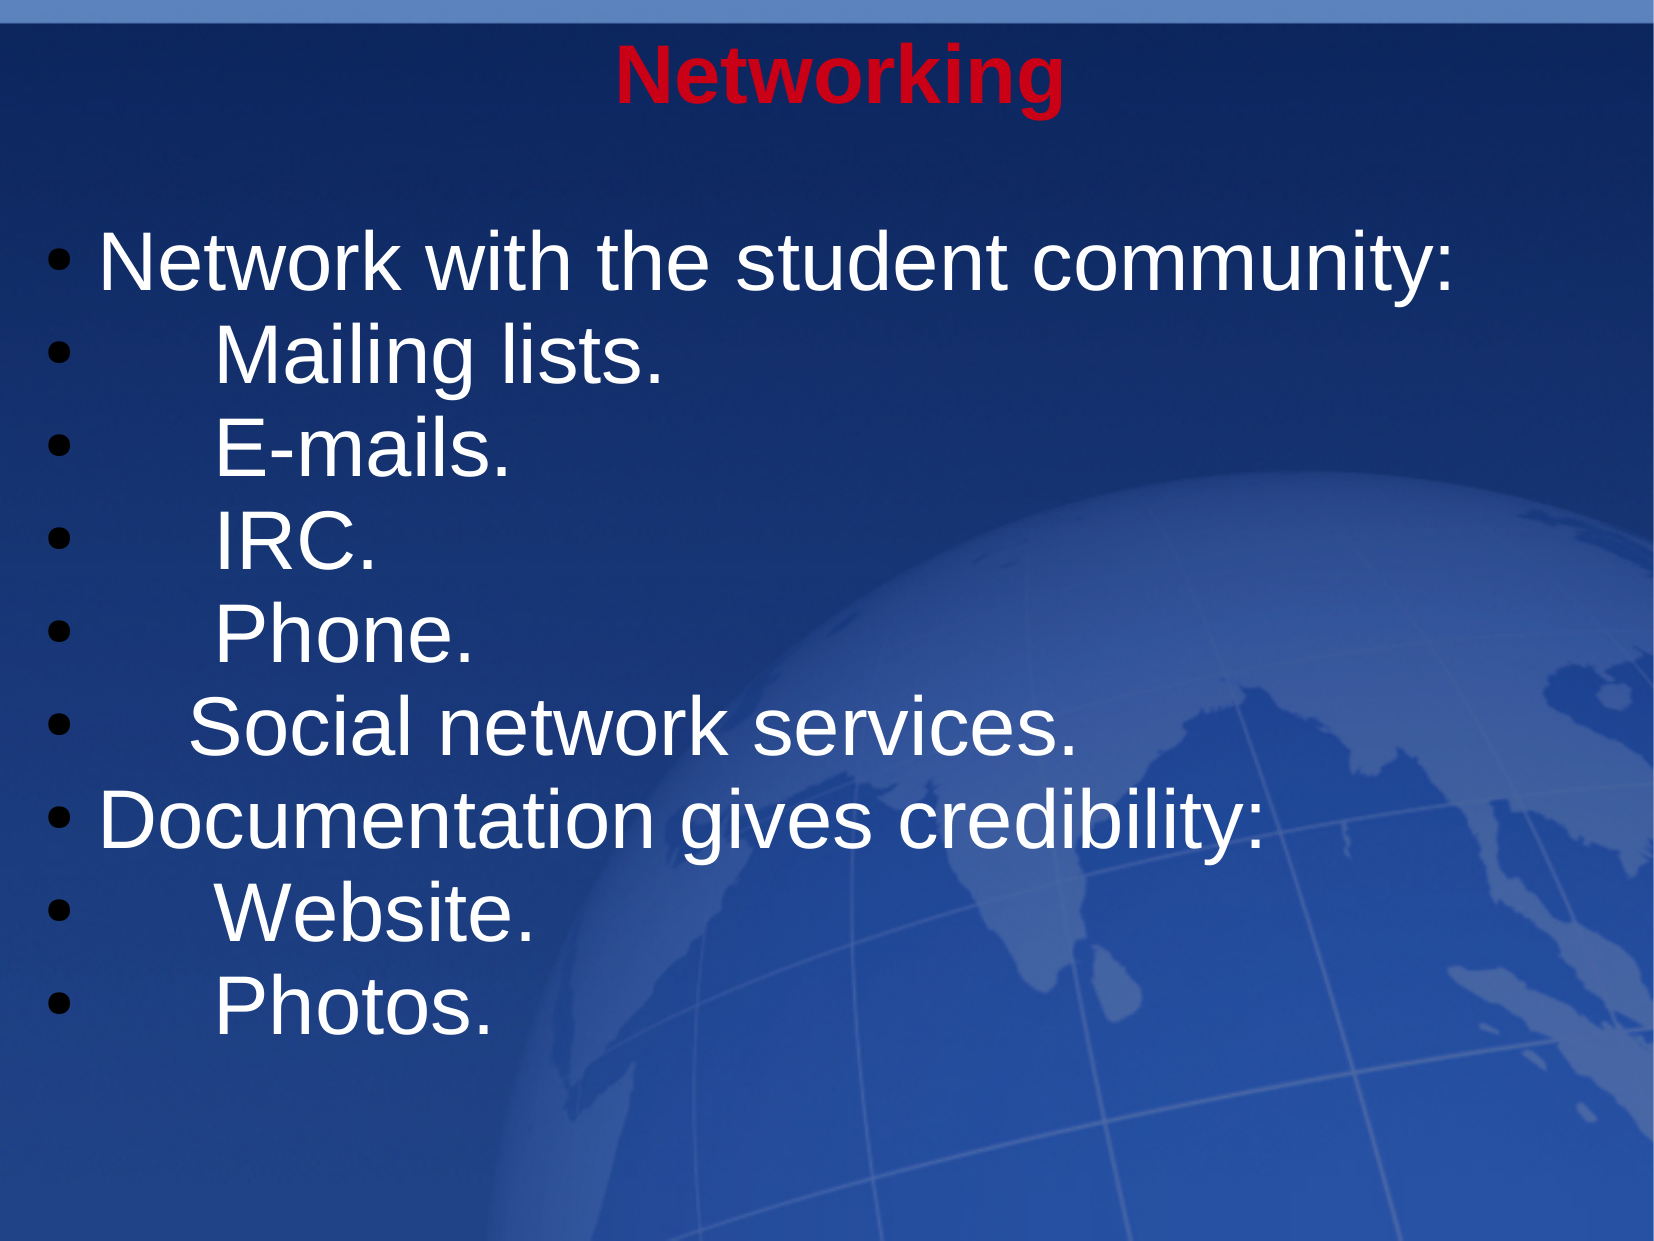

Networking
 Network with the student community:
 Mailing lists.
 E-mails.
 IRC.
 Phone.
	 Social network services.
 Documentation gives credibility:
 Website.
 Photos.